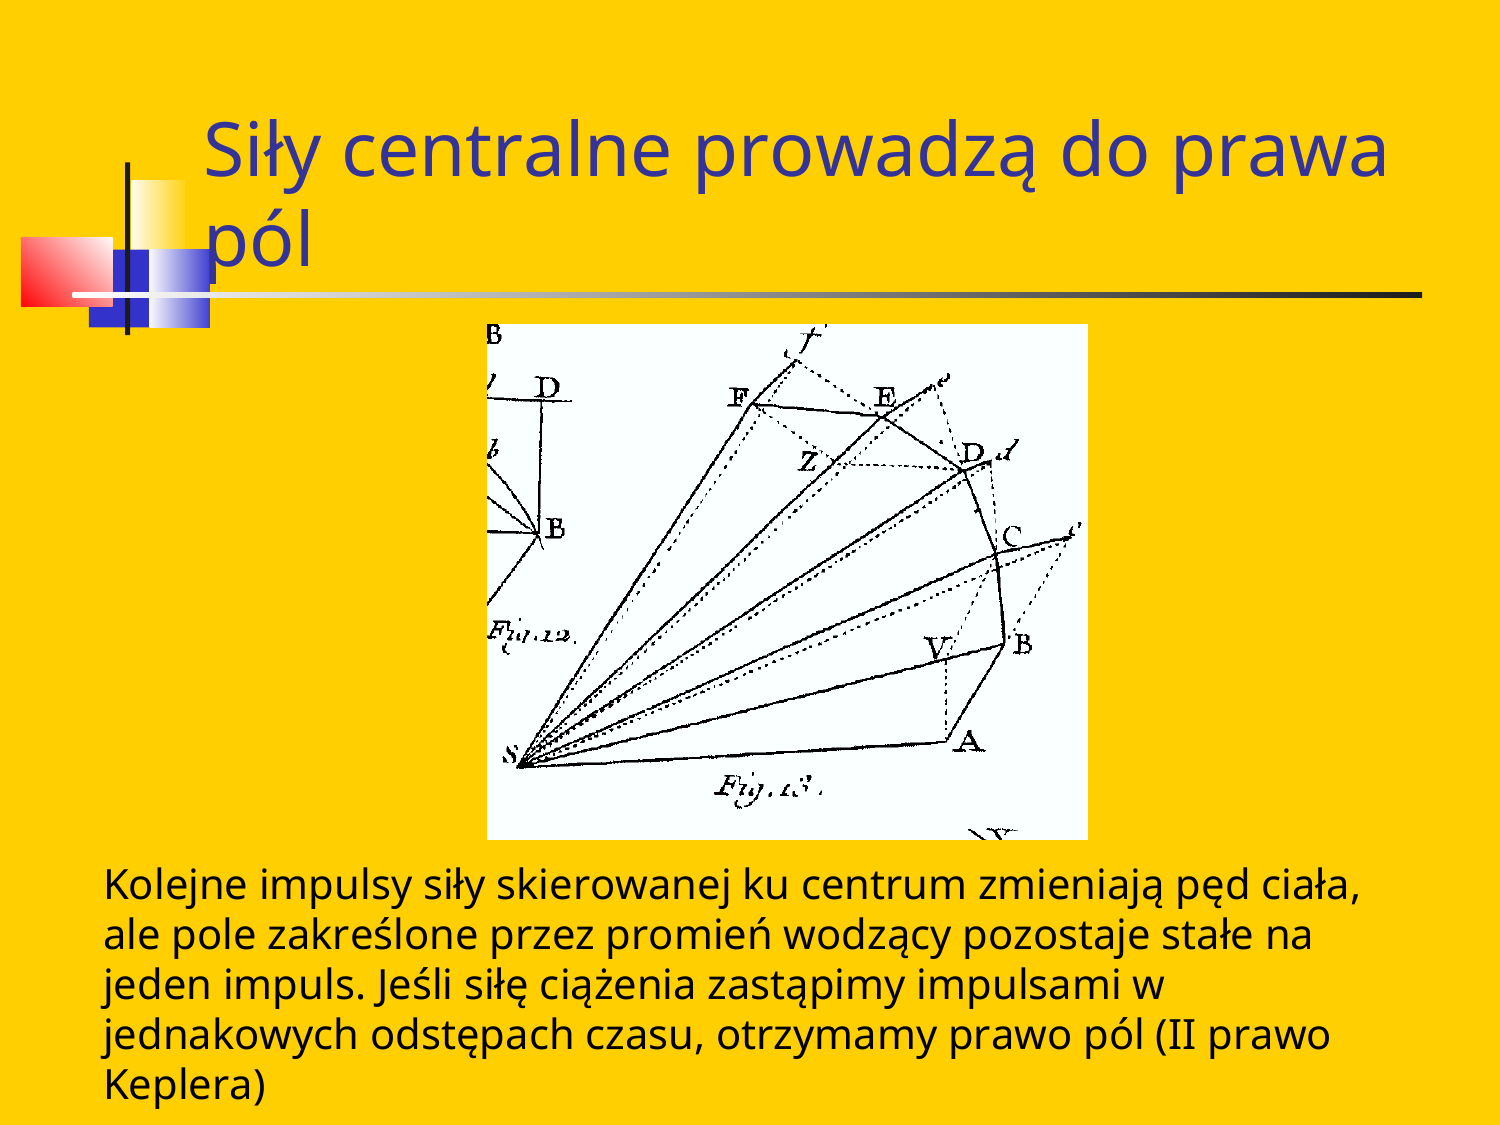

# Siły centralne prowadzą do prawa pól
Kolejne impulsy siły skierowanej ku centrum zmieniają pęd ciała, ale pole zakreślone przez promień wodzący pozostaje stałe na jeden impuls. Jeśli siłę ciążenia zastąpimy impulsami w jednakowych odstępach czasu, otrzymamy prawo pól (II prawo Keplera)